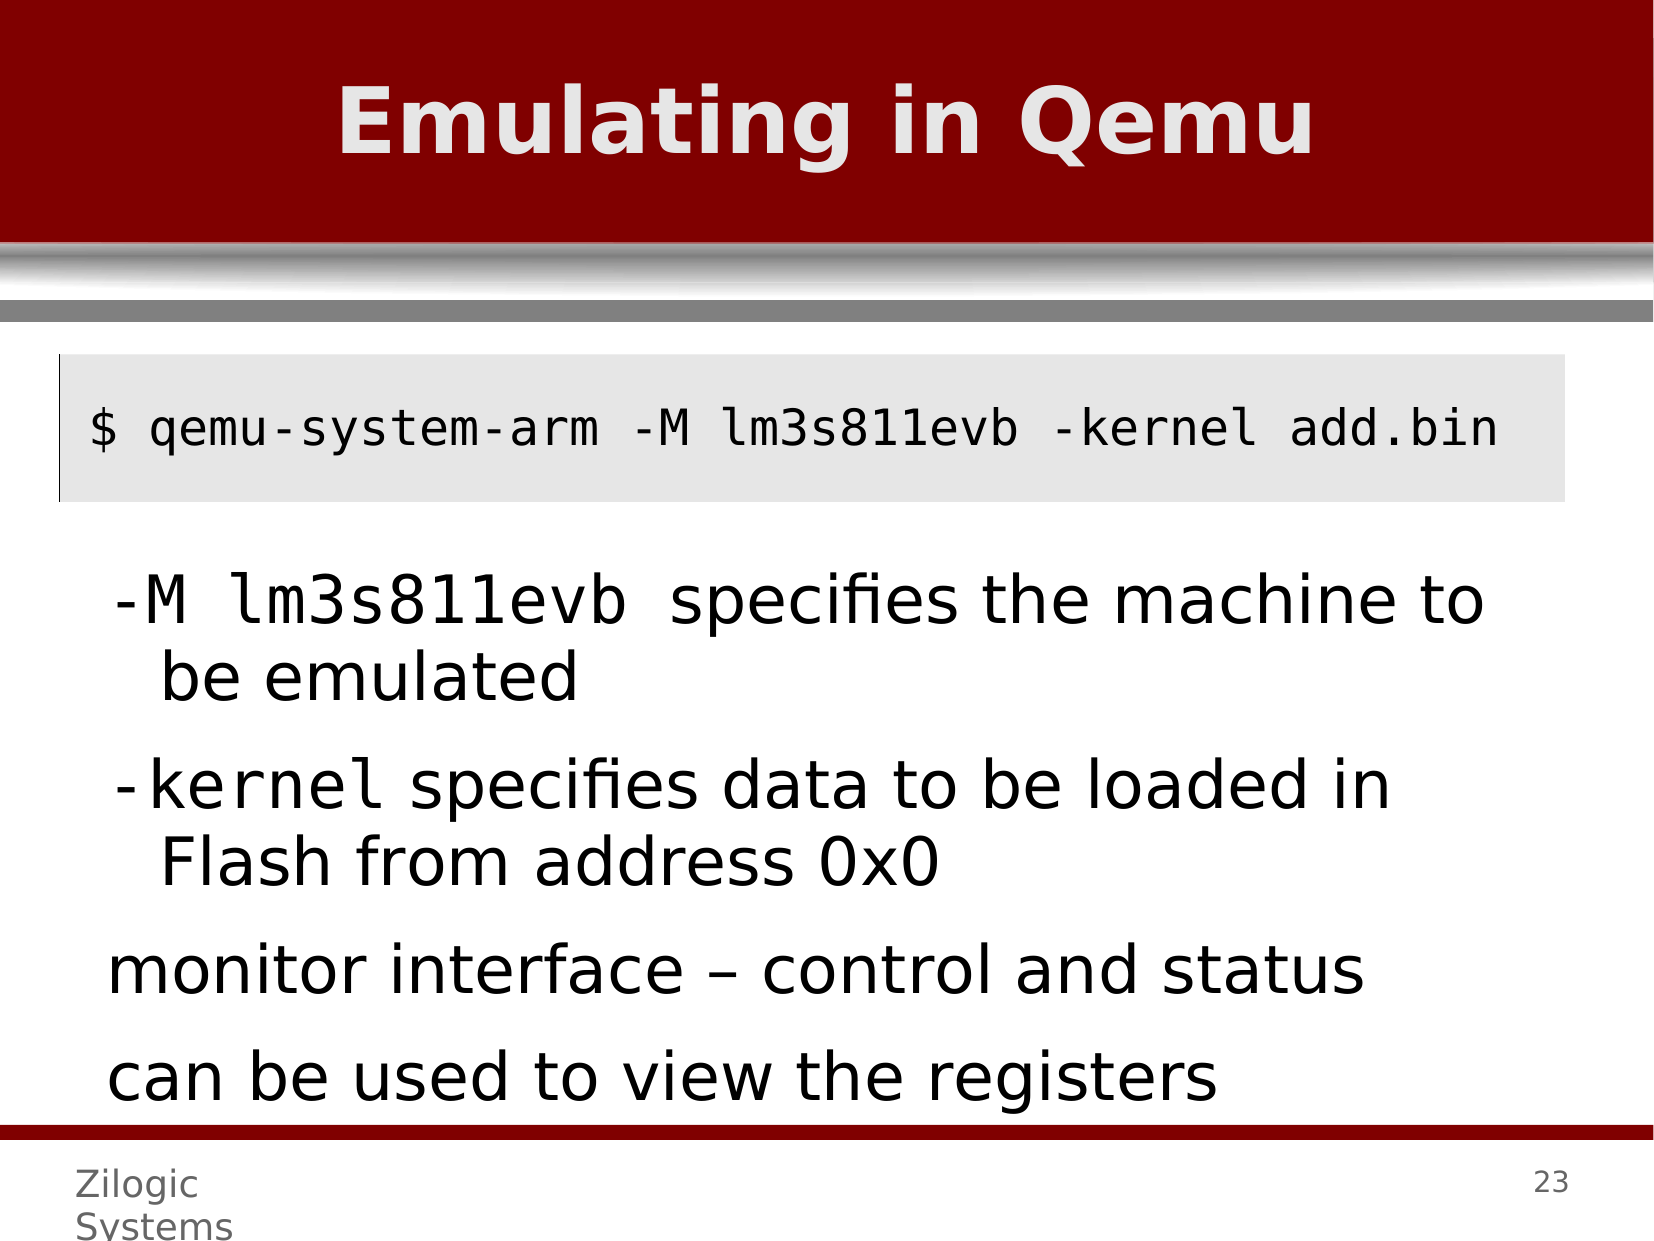

# Emulating in Qemu
 $ qemu-system-arm -M lm3s811evb -kernel add.bin
-M lm3s811evb specifies the machine to be emulated
-kernel specifies data to be loaded in Flash from address 0x0
monitor interface – control and status
can be used to view the registers
23